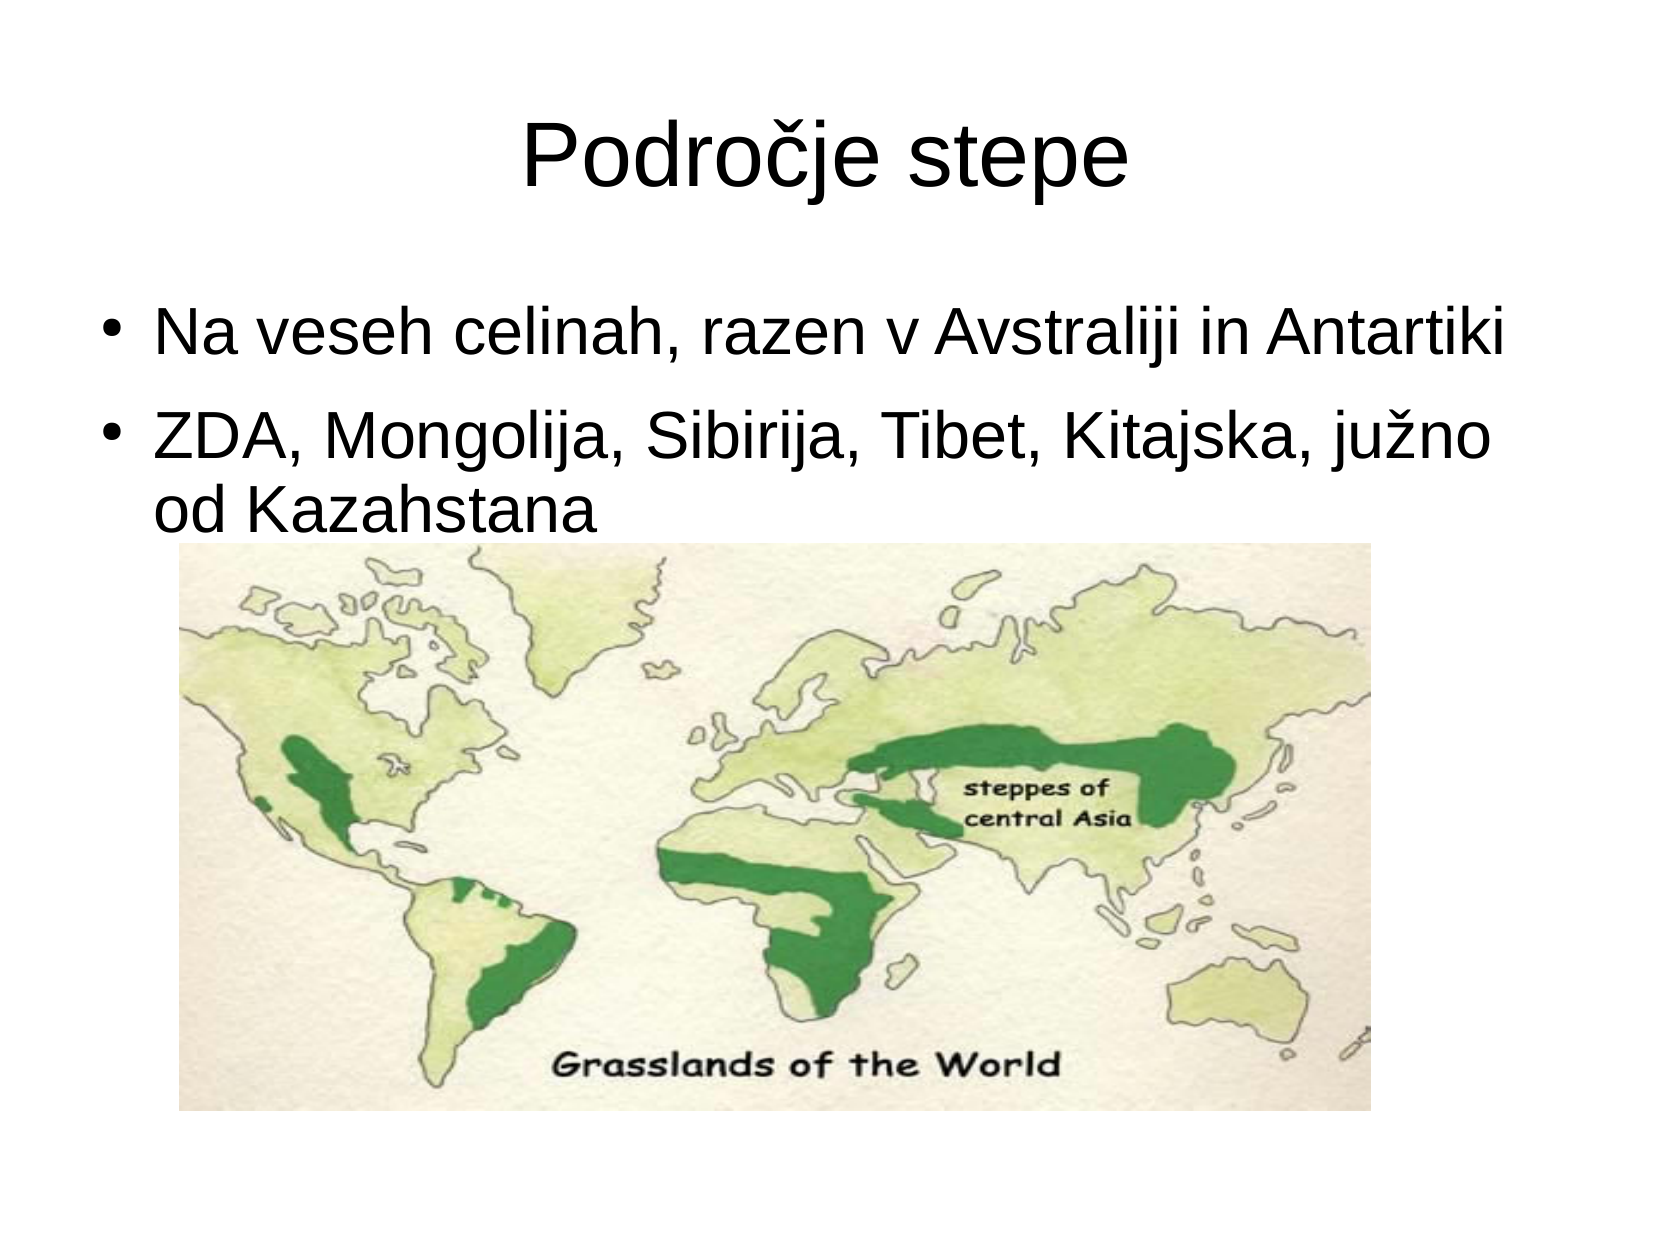

# Področje stepe
Na veseh celinah, razen v Avstraliji in Antartiki
ZDA, Mongolija, Sibirija, Tibet, Kitajska, južno od Kazahstana